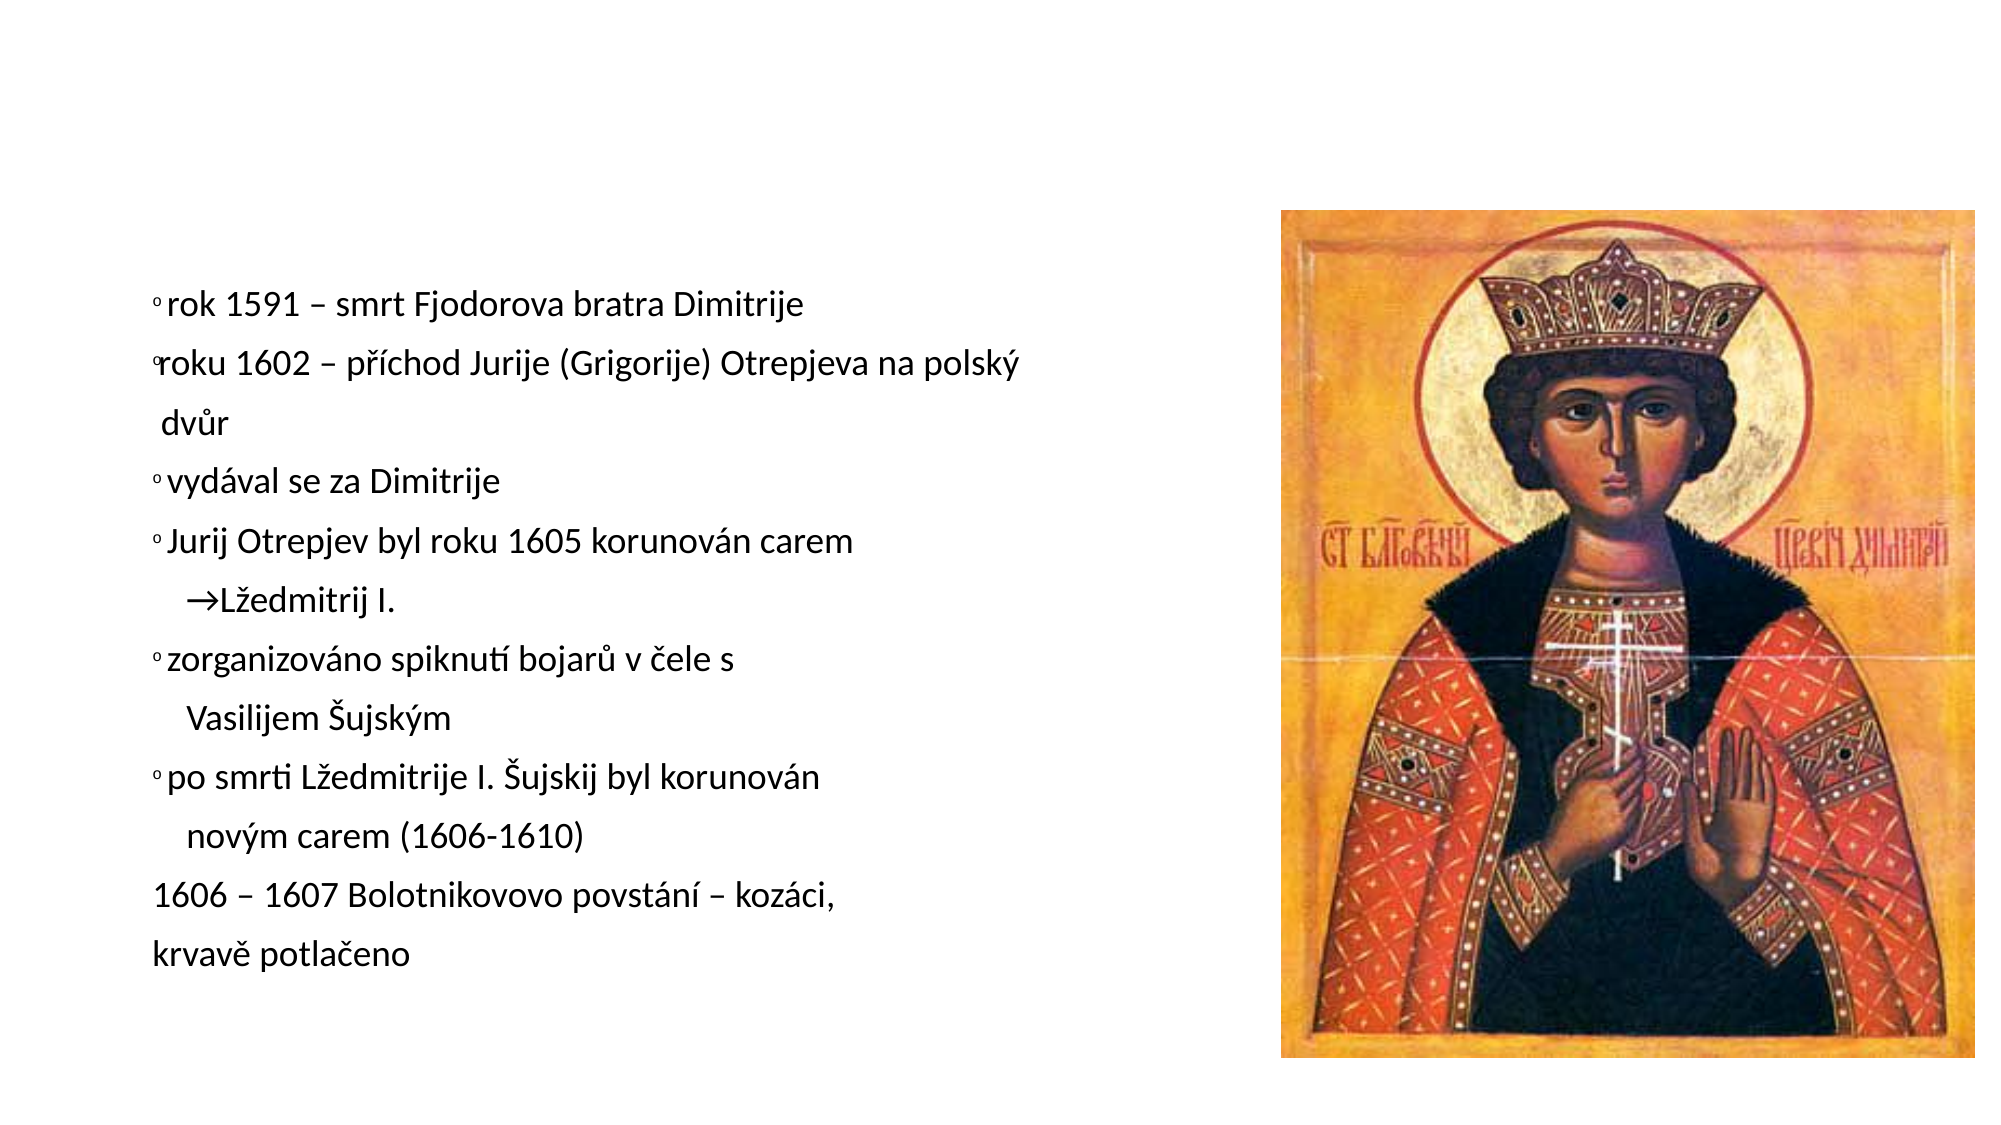

# rok 1591 – smrt Fjodorova bratra Dimitrije
roku 1602 – příchod Jurije (Grigorije) Otrepjeva na polský
 dvůr
 vydával se za Dimitrije
 Jurij Otrepjev byl roku 1605 korunován carem
 →Lžedmitrij I.
 zorganizováno spiknutí bojarů v čele s
 Vasilijem Šujským
 po smrti Lžedmitrije I. Šujskij byl korunován
 novým carem (1606-1610)
1606 – 1607 Bolotnikovovo povstání – kozáci,
krvavě potlačeno